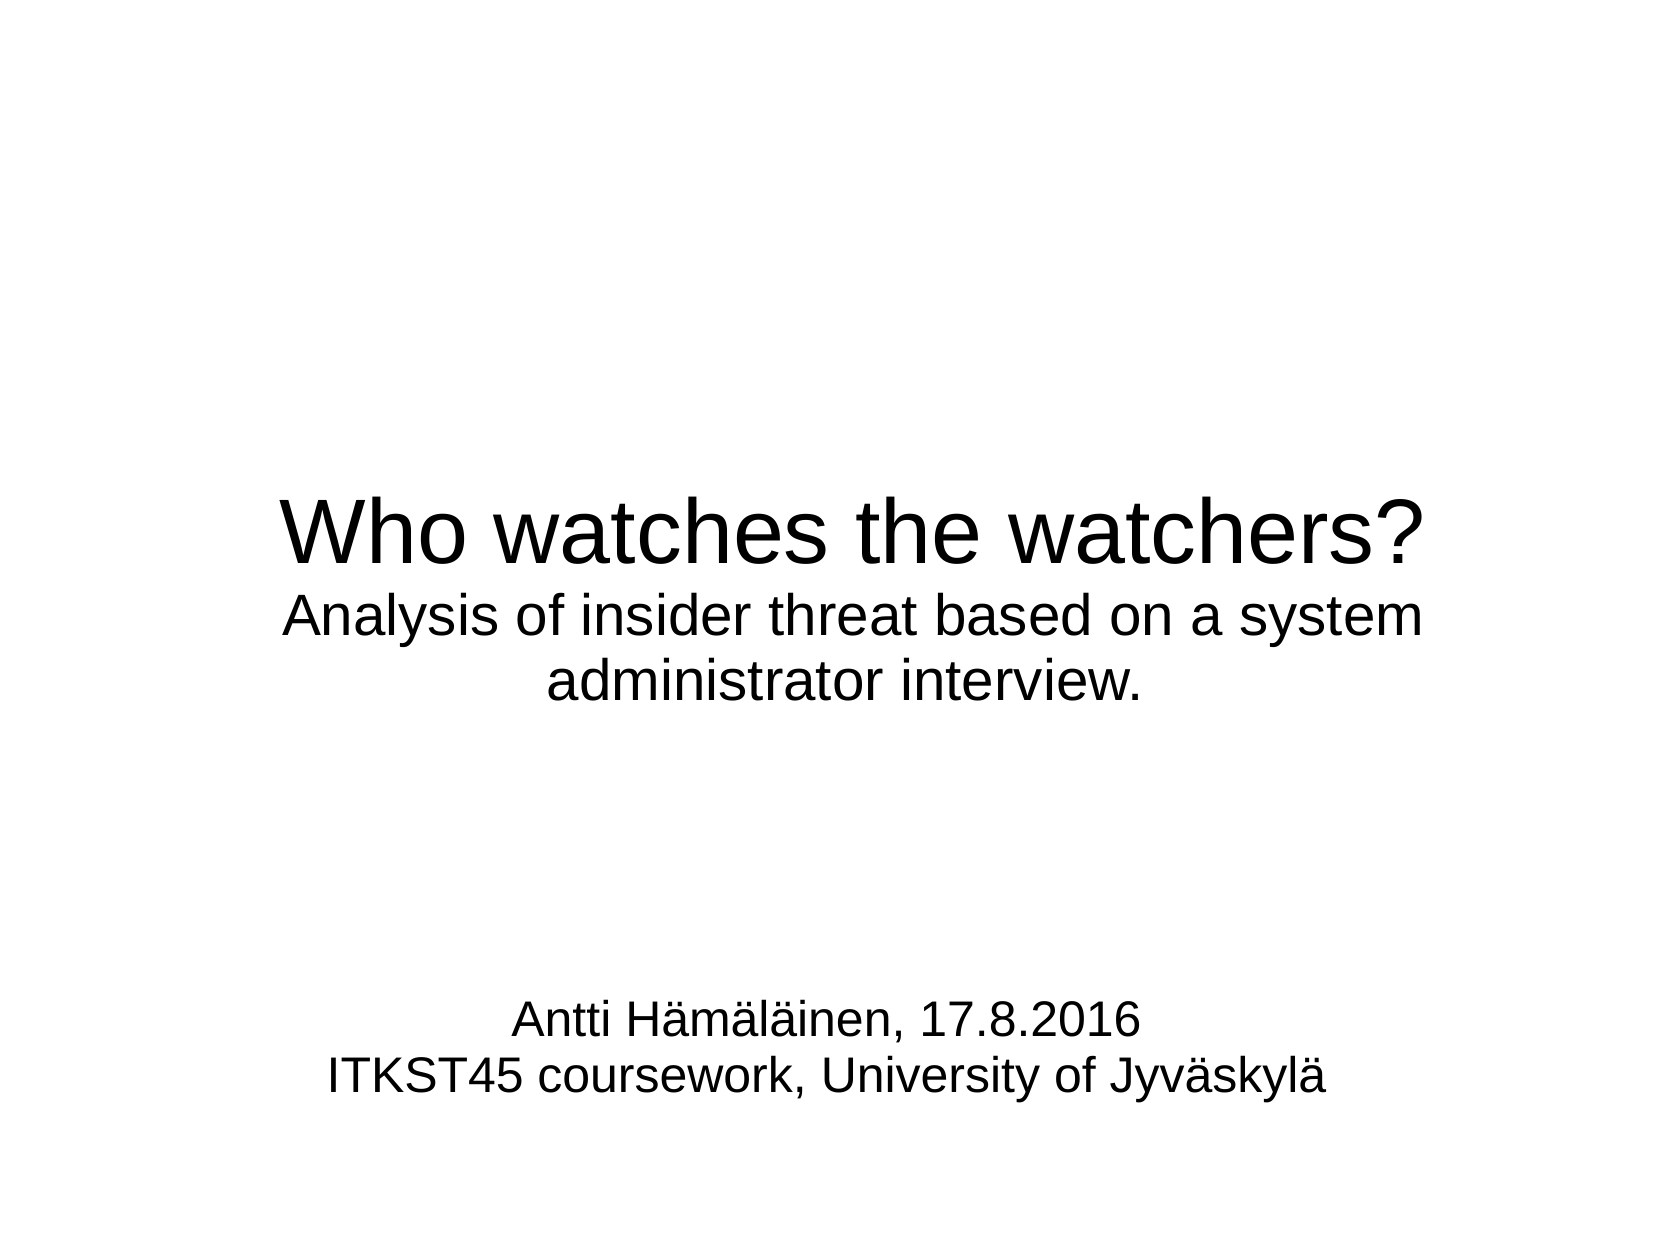

# Who watches the watchers? Analysis of insider threat based on a system administrator interview.
Antti Hämäläinen, 17.8.2016
ITKST45 coursework, University of Jyväskylä